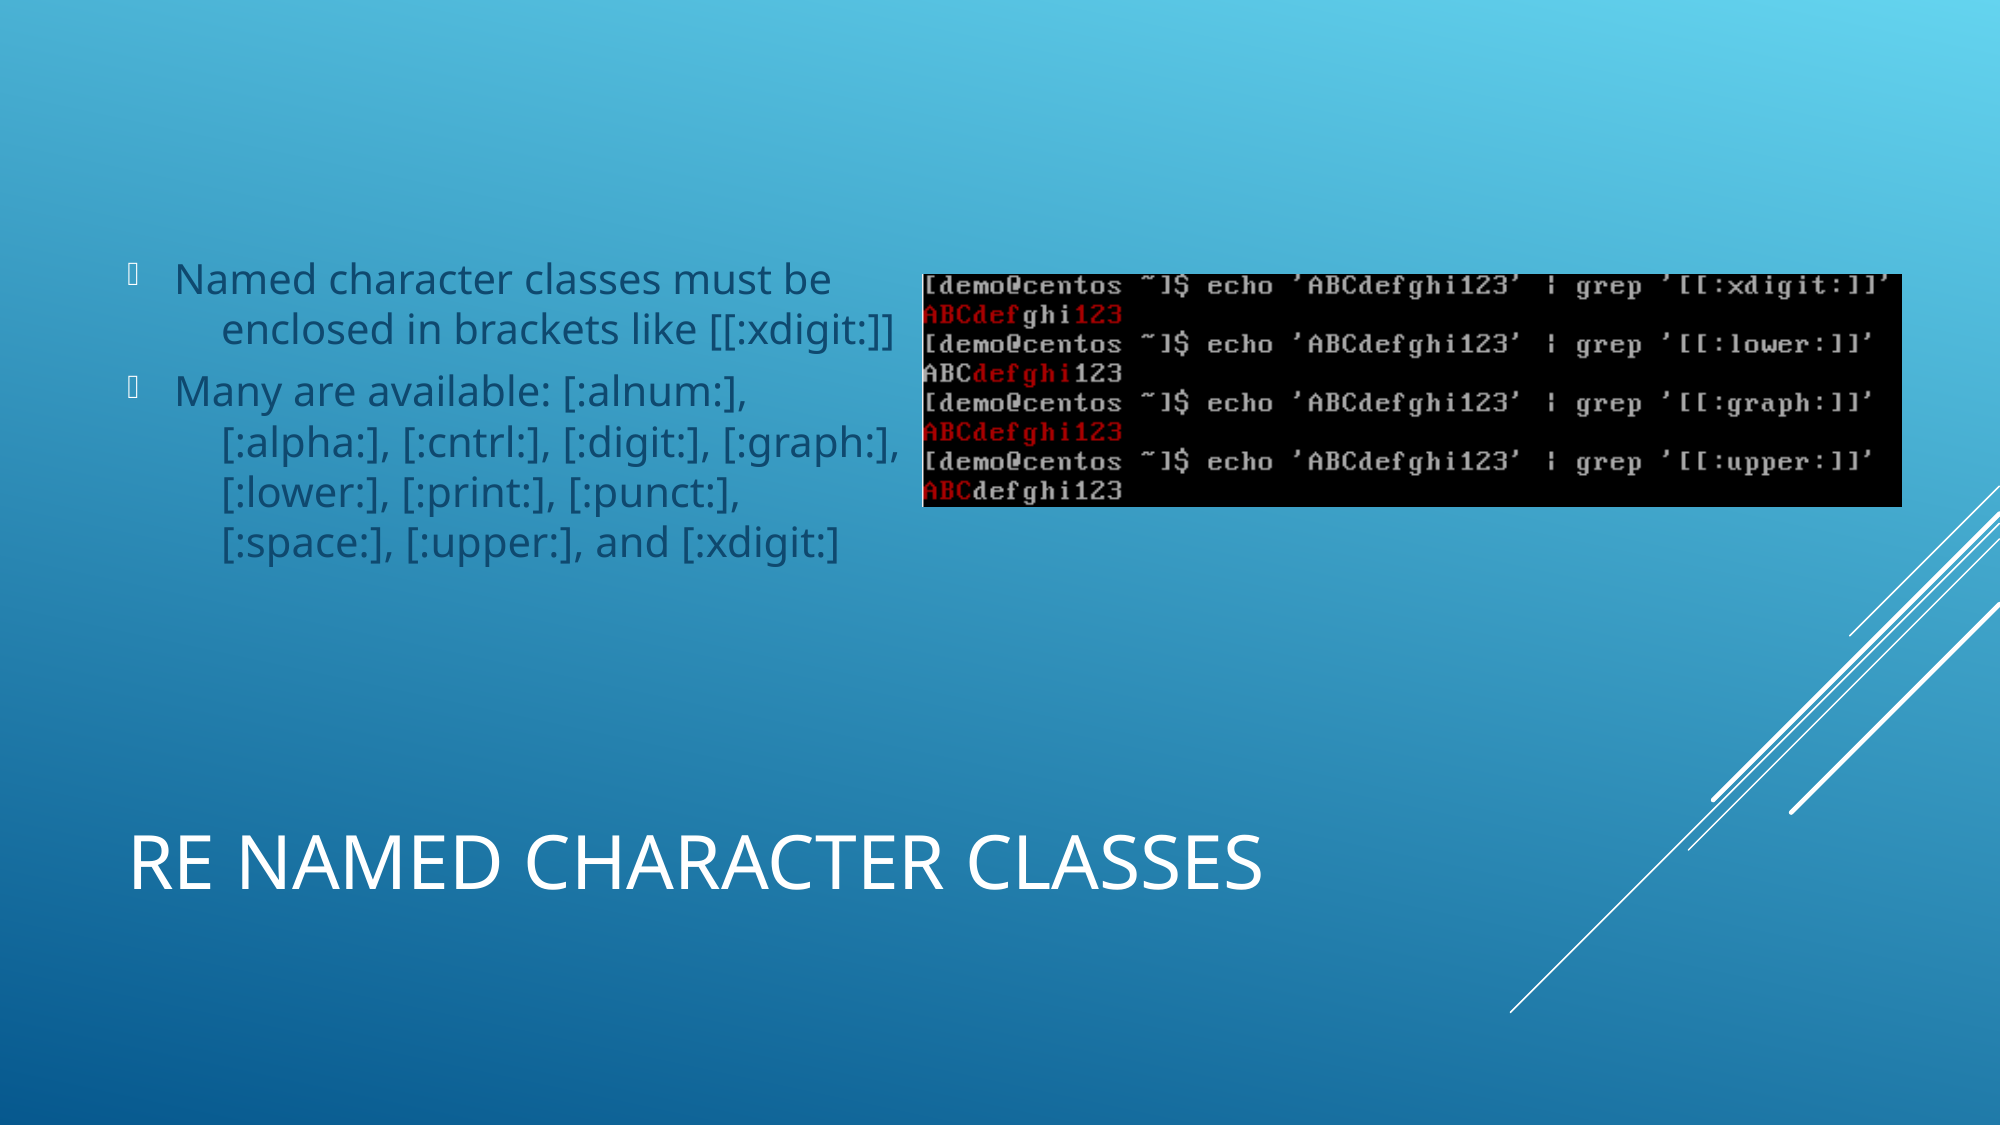

Named character classes must be enclosed in brackets like [[:xdigit:]]
Many are available: [:alnum:], [:alpha:], [:cntrl:], [:digit:], [:graph:], [:lower:], [:print:], [:punct:], [:space:], [:upper:], and [:xdigit:]
# re named character classes